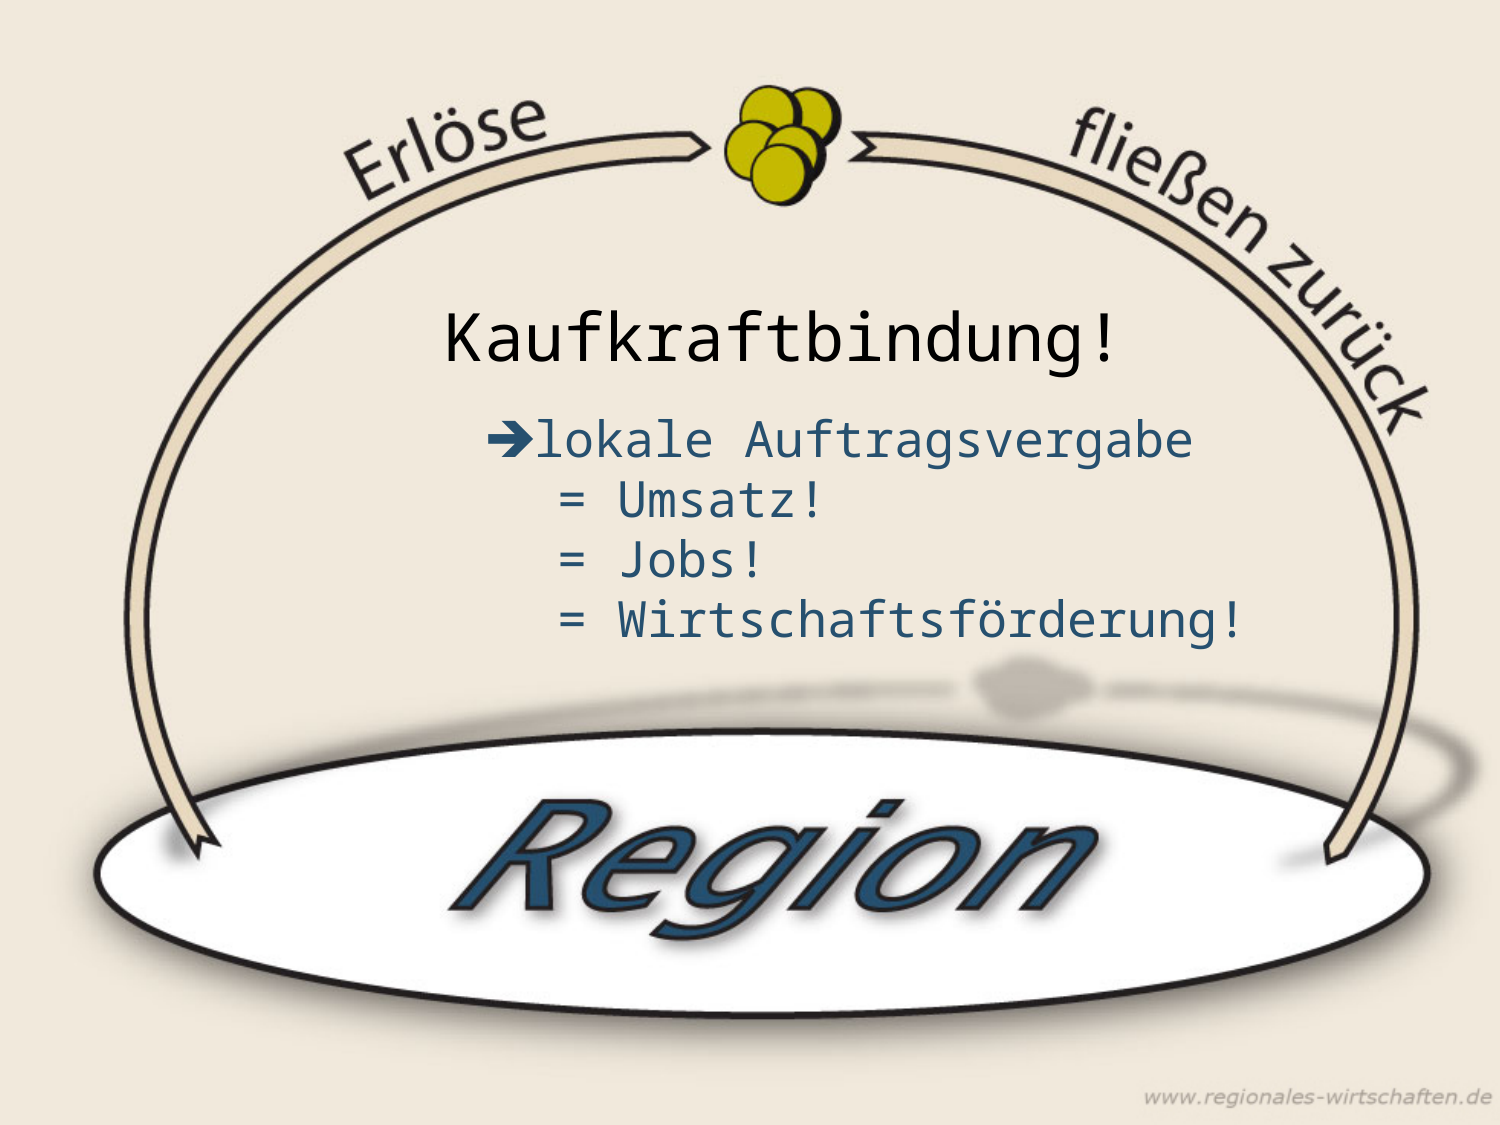

Kaufkraftbindung!
lokale Auftragsvergabe
	= Umsatz!
	= Jobs!
	= Wirtschaftsförderung!